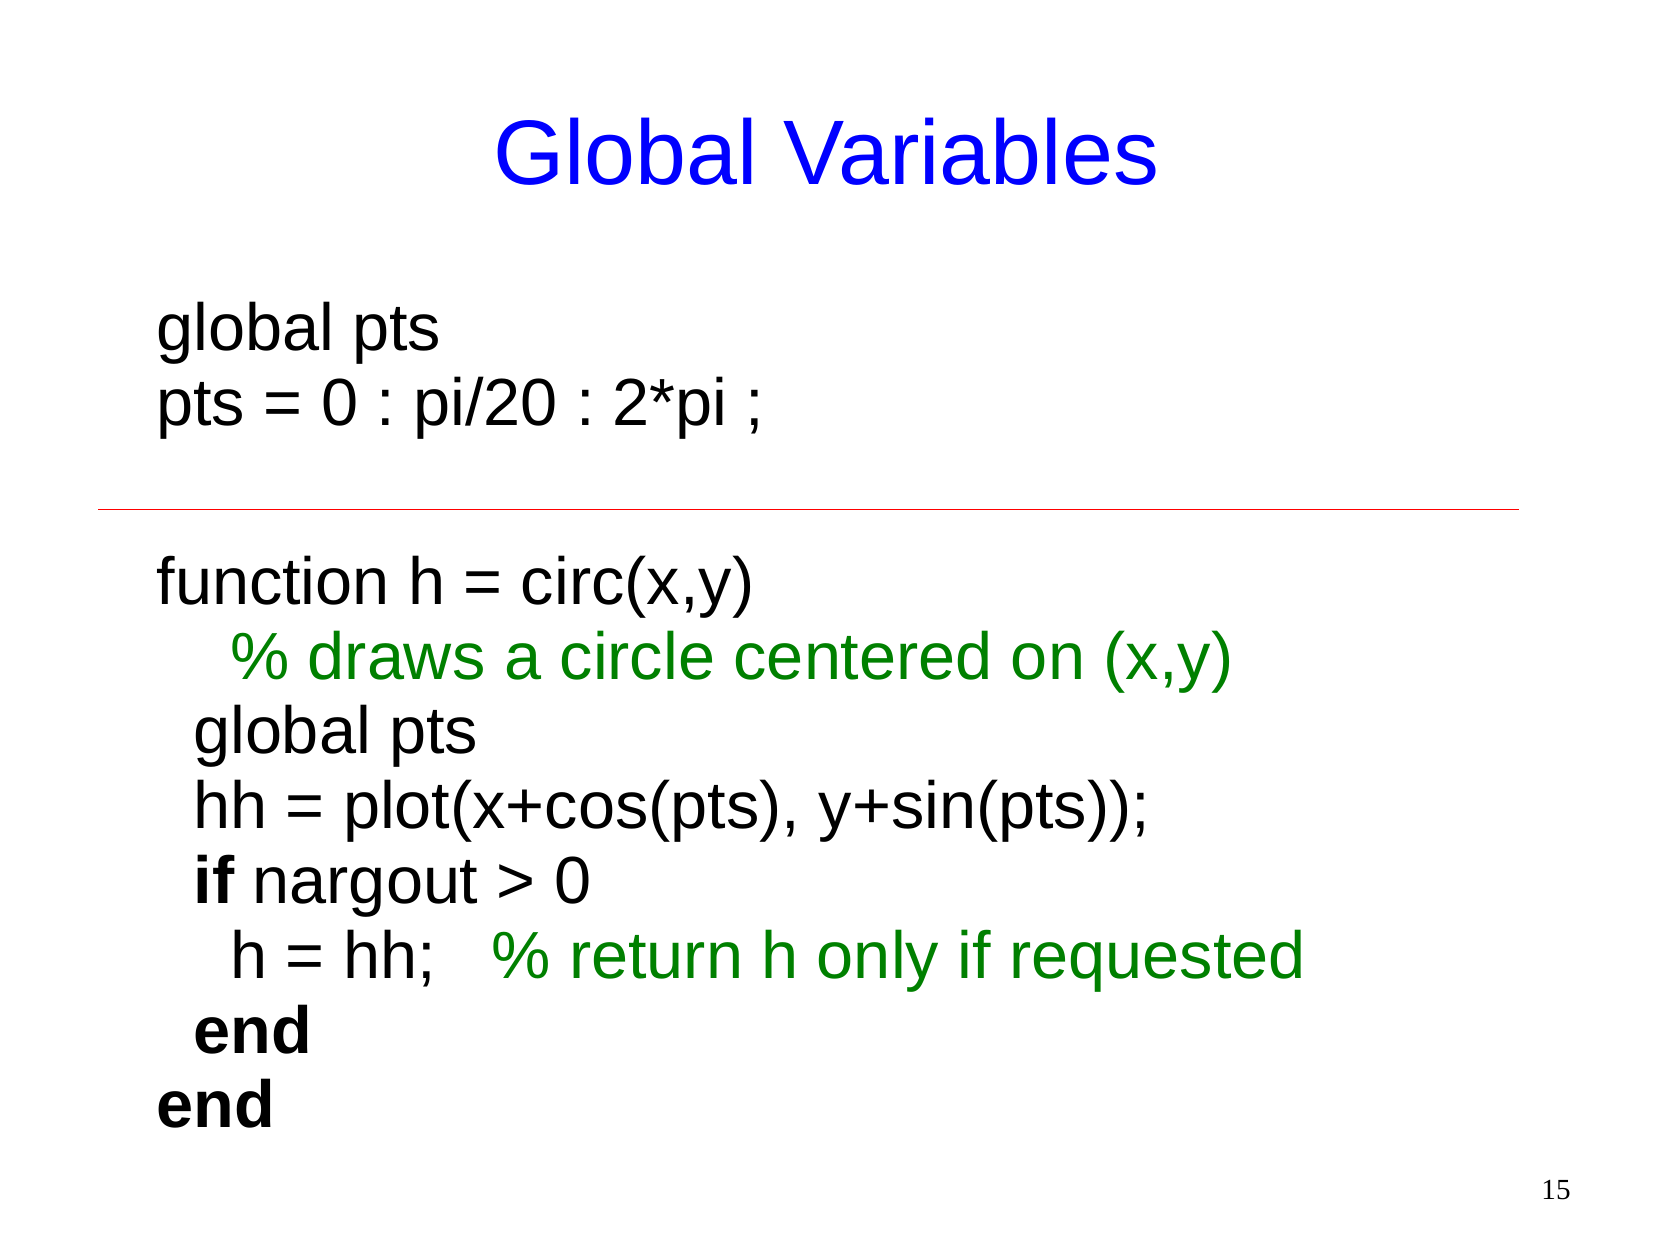

# Global Variables
 global pts
 pts = 0 : pi/20 : 2*pi ;
 function h = circ(x,y)
 % draws a circle centered on (x,y)
 global pts
 hh = plot(x+cos(pts), y+sin(pts));
 if nargout > 0
 h = hh; % return h only if requested
 end
 end
15